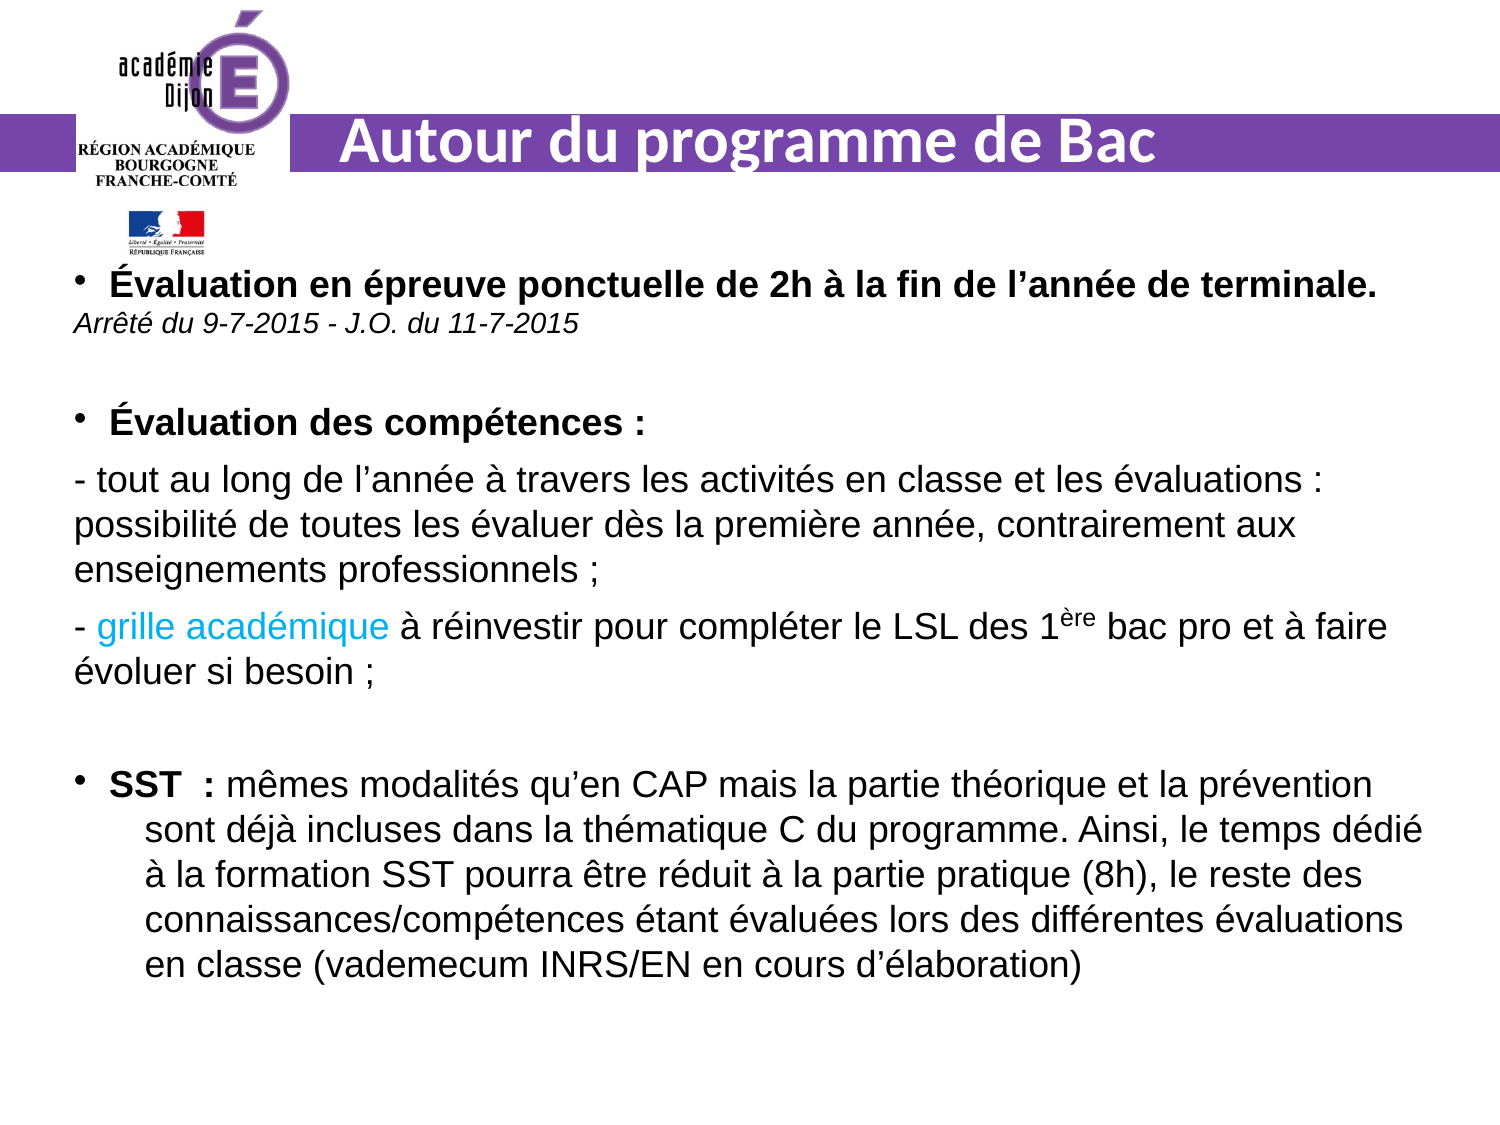

Autour du programme de Bac
Évaluation en épreuve ponctuelle de 2h à la fin de l’année de terminale.
Arrêté du 9-7-2015 - J.O. du 11-7-2015
Évaluation des compétences :
- tout au long de l’année à travers les activités en classe et les évaluations : possibilité de toutes les évaluer dès la première année, contrairement aux enseignements professionnels ;
- grille académique à réinvestir pour compléter le LSL des 1ère bac pro et à faire évoluer si besoin ;
SST  : mêmes modalités qu’en CAP mais la partie théorique et la prévention sont déjà incluses dans la thématique C du programme. Ainsi, le temps dédié à la formation SST pourra être réduit à la partie pratique (8h), le reste des connaissances/compétences étant évaluées lors des différentes évaluations en classe (vademecum INRS/EN en cours d’élaboration)